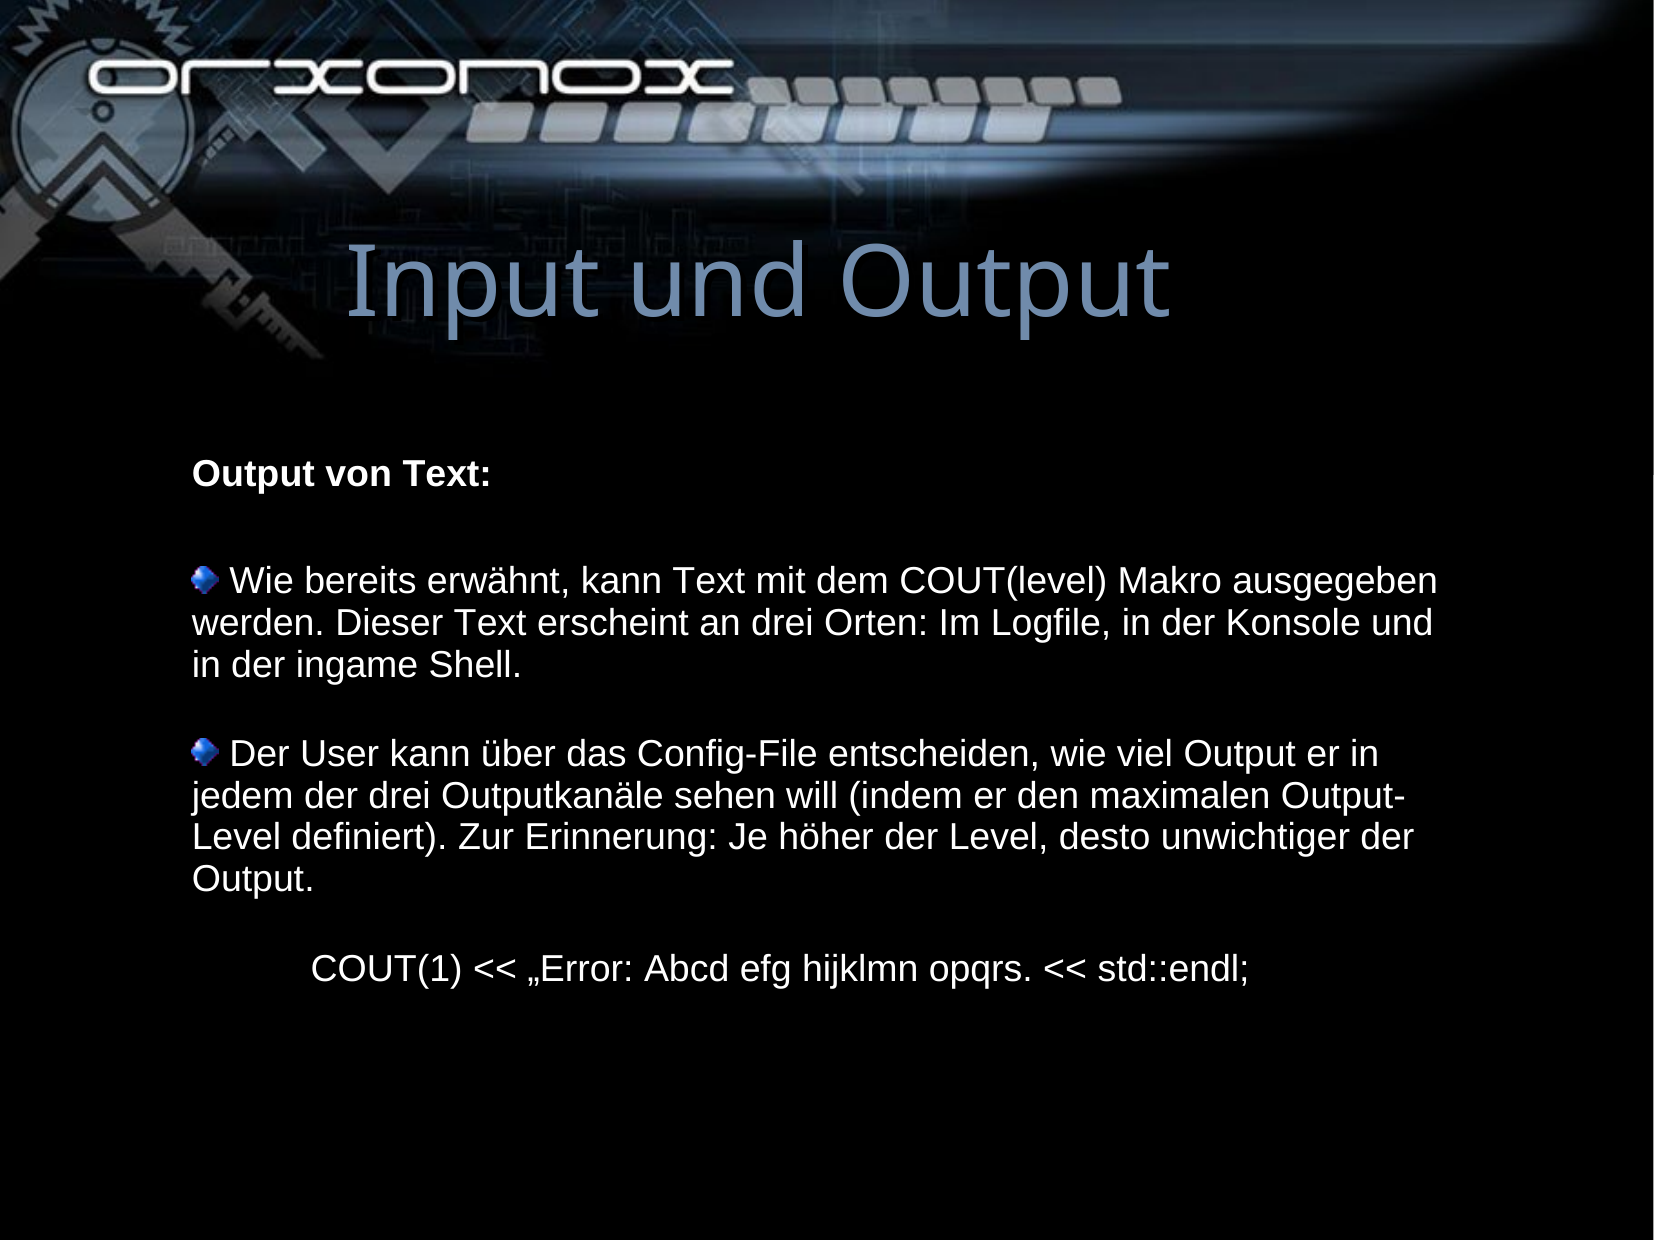

Input und Output
Output von Text:
 Wie bereits erwähnt, kann Text mit dem COUT(level) Makro ausgegeben werden. Dieser Text erscheint an drei Orten: Im Logfile, in der Konsole und in der ingame Shell.
 Der User kann über das Config-File entscheiden, wie viel Output er in jedem der drei Outputkanäle sehen will (indem er den maximalen Output-Level definiert). Zur Erinnerung: Je höher der Level, desto unwichtiger der Output.
	COUT(1) << „Error: Abcd efg hijklmn opqrs. << std::endl;